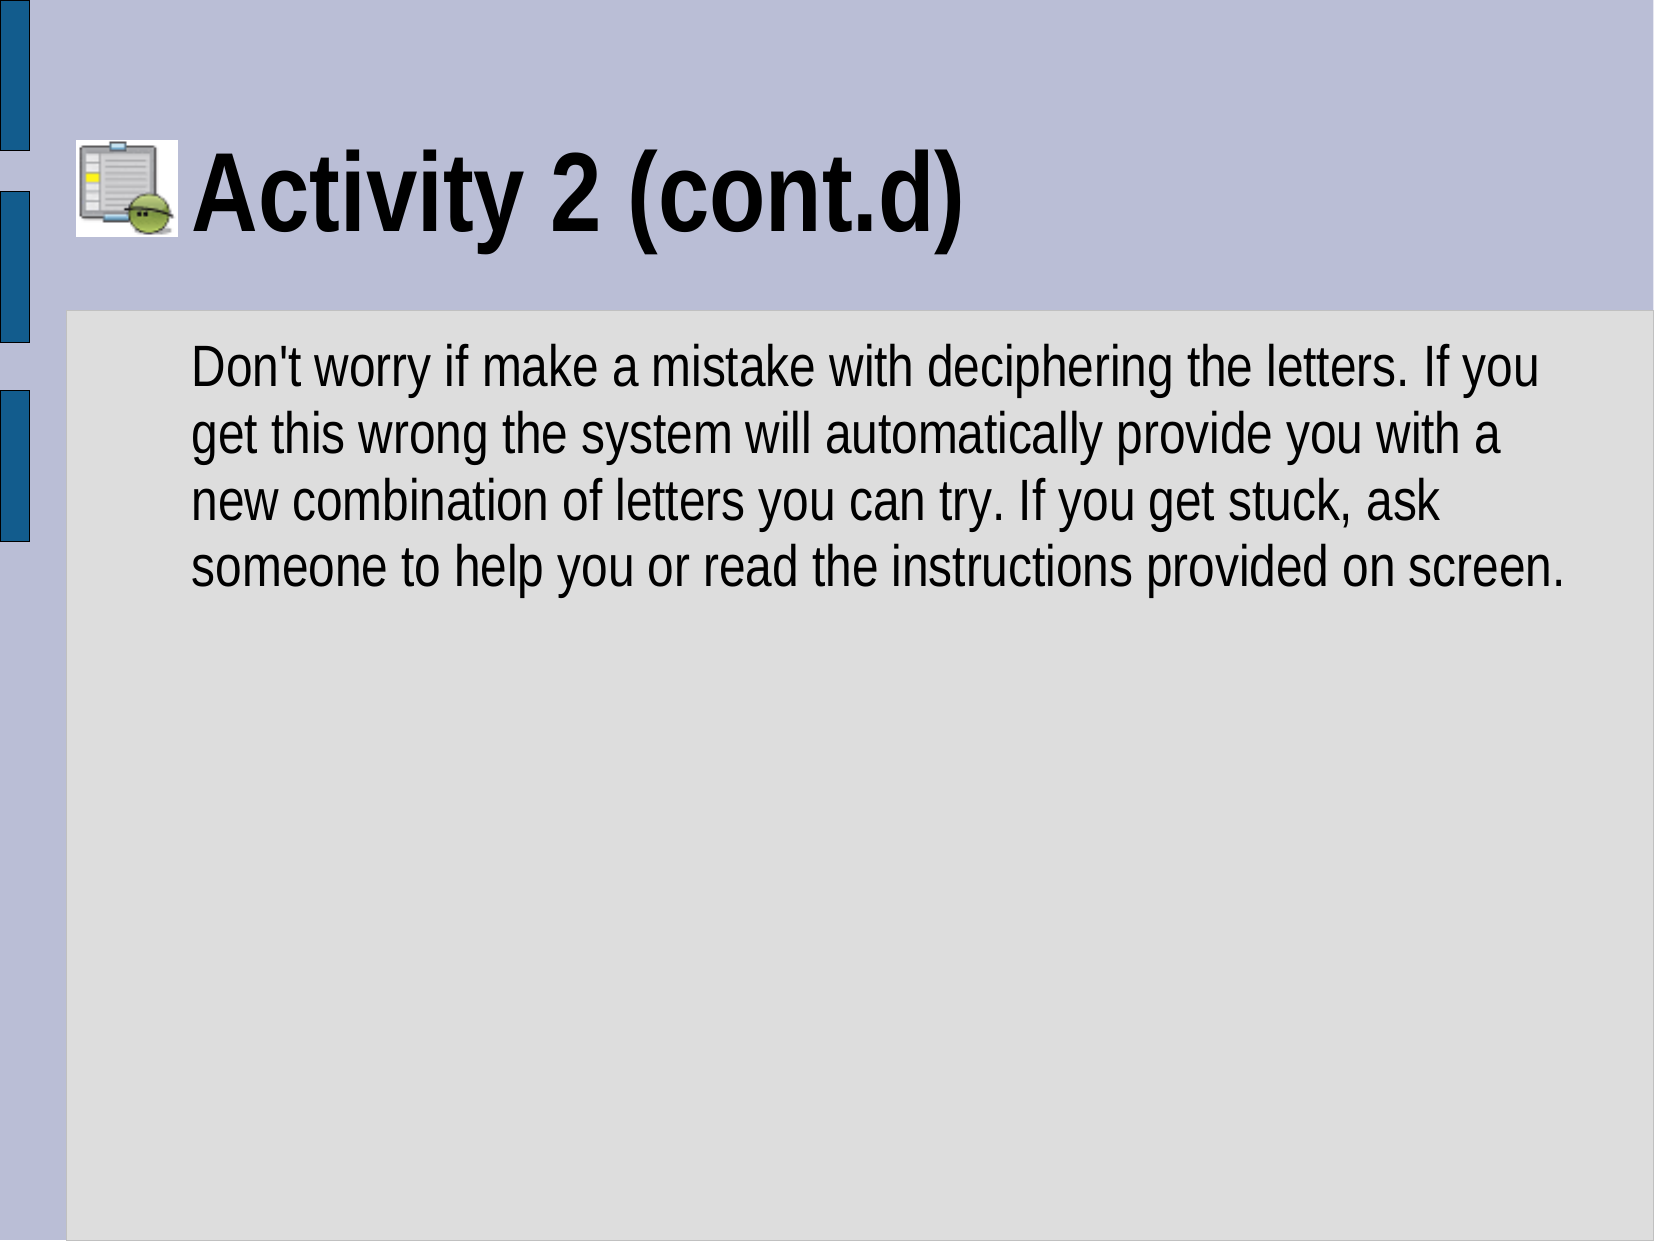

Activity 2 (cont.d)
Don't worry if make a mistake with deciphering the letters. If you get this wrong the system will automatically provide you with a new combination of letters you can try. If you get stuck, ask someone to help you or read the instructions provided on screen.